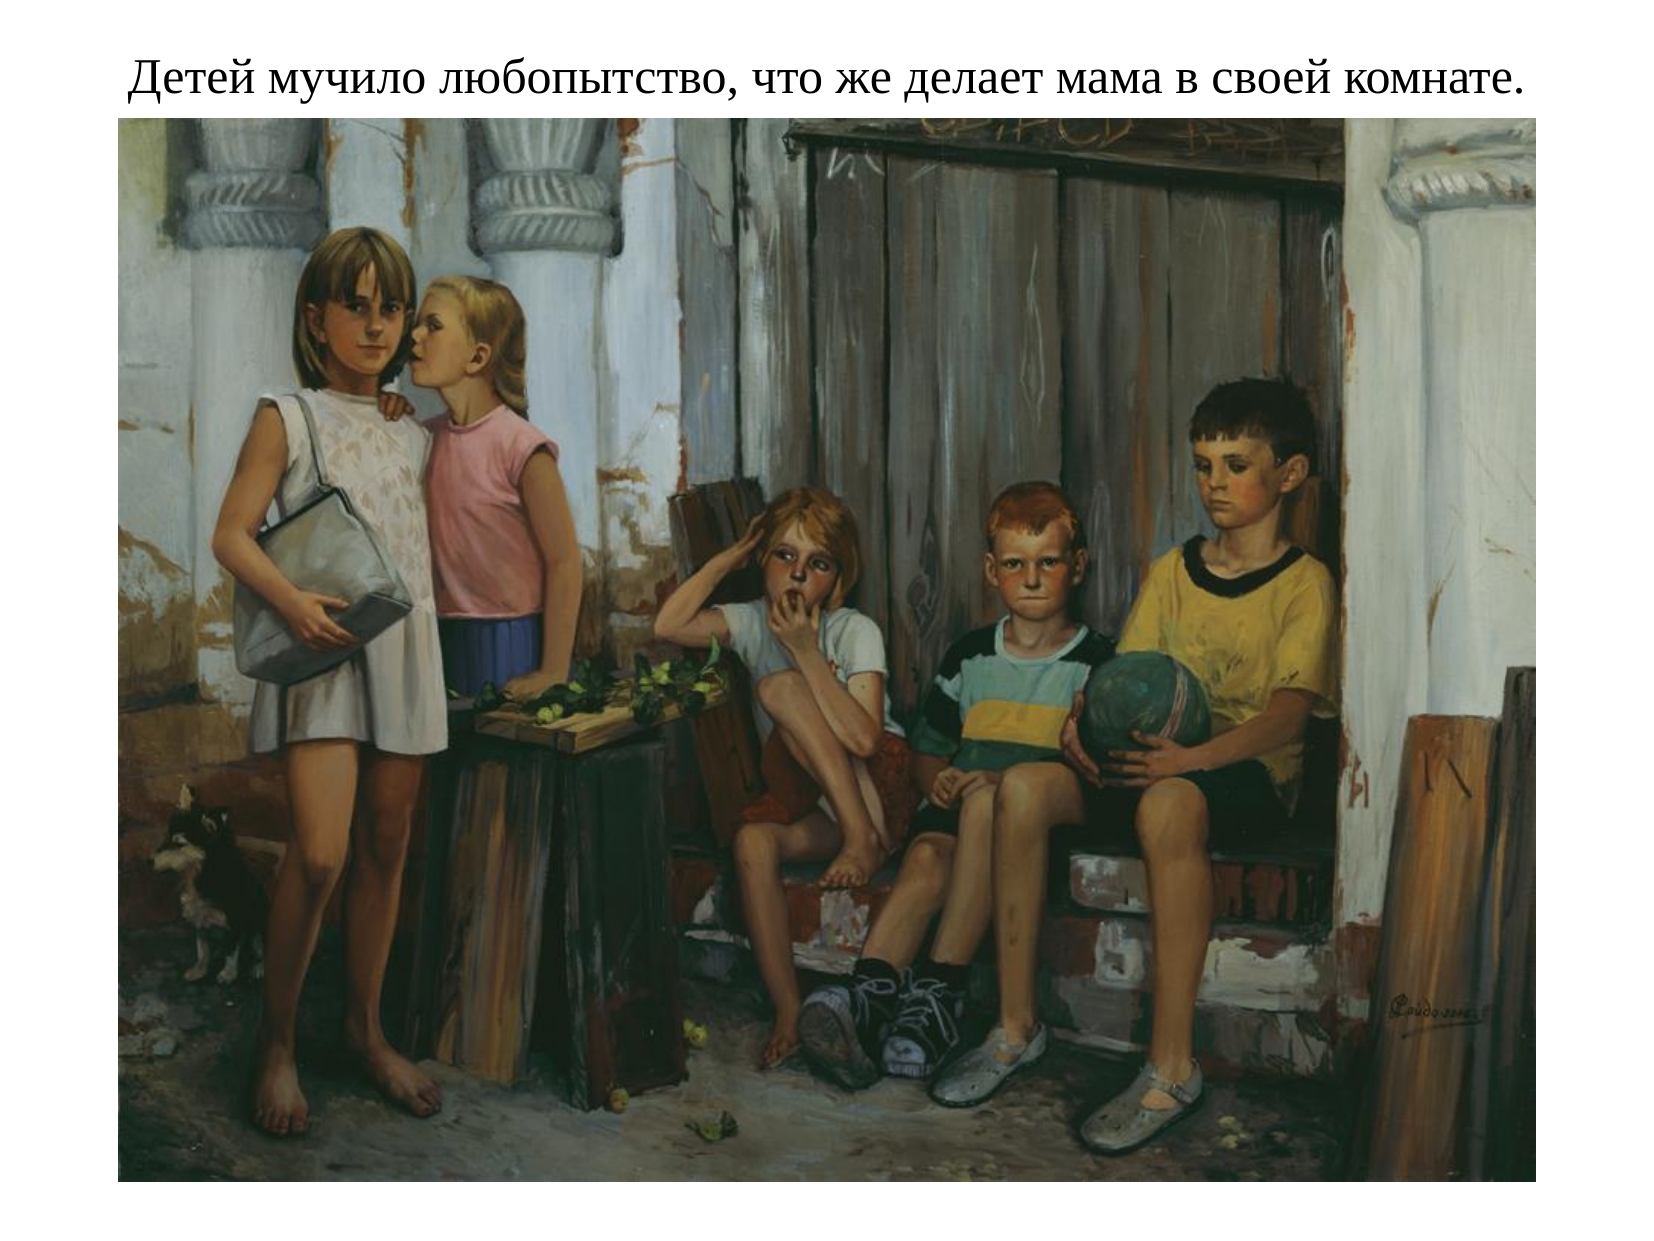

# Детей мучило любопытство, что же делает мама в своей комнате.